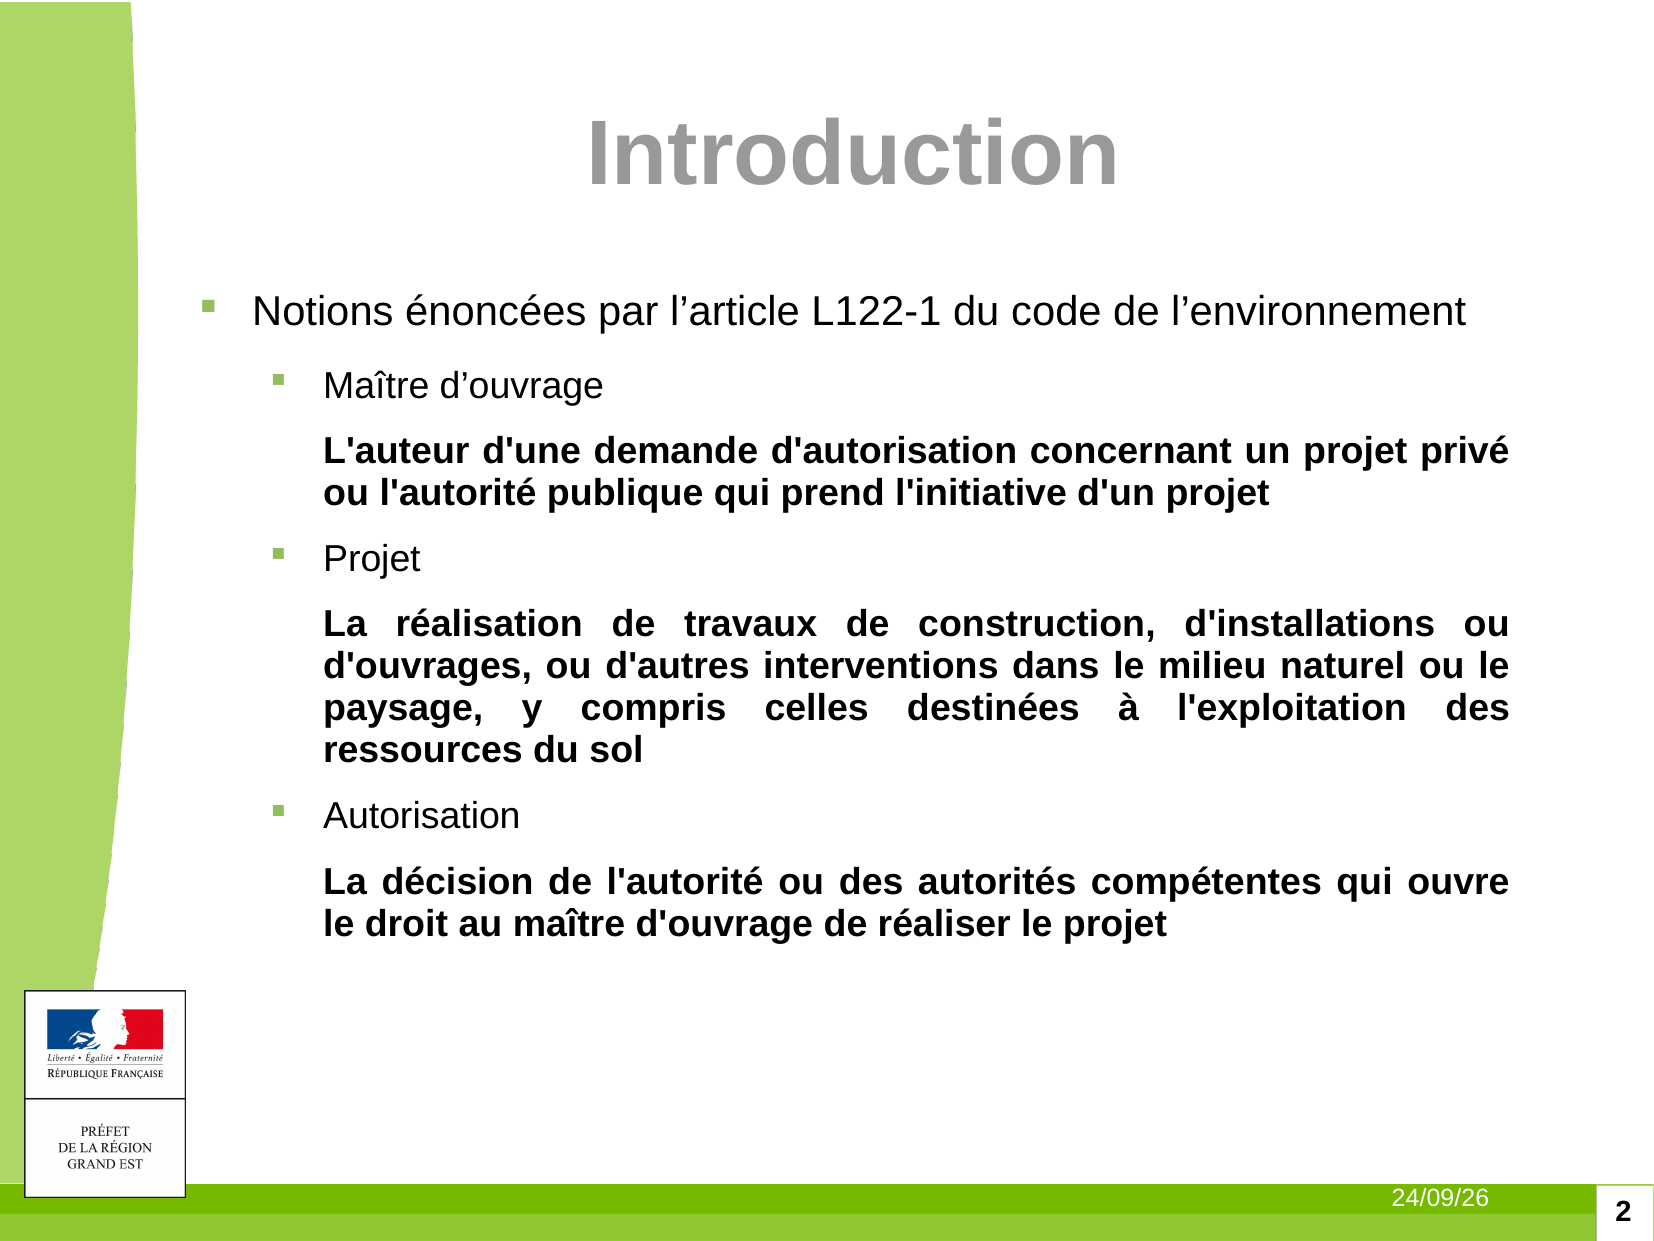

# Introduction
Notions énoncées par l’article L122-1 du code de l’environnement
Maître d’ouvrage
L'auteur d'une demande d'autorisation concernant un projet privé ou l'autorité publique qui prend l'initiative d'un projet
Projet
La réalisation de travaux de construction, d'installations ou d'ouvrages, ou d'autres interventions dans le milieu naturel ou le paysage, y compris celles destinées à l'exploitation des ressources du sol
Autorisation
La décision de l'autorité ou des autorités compétentes qui ouvre le droit au maître d'ouvrage de réaliser le projet
2